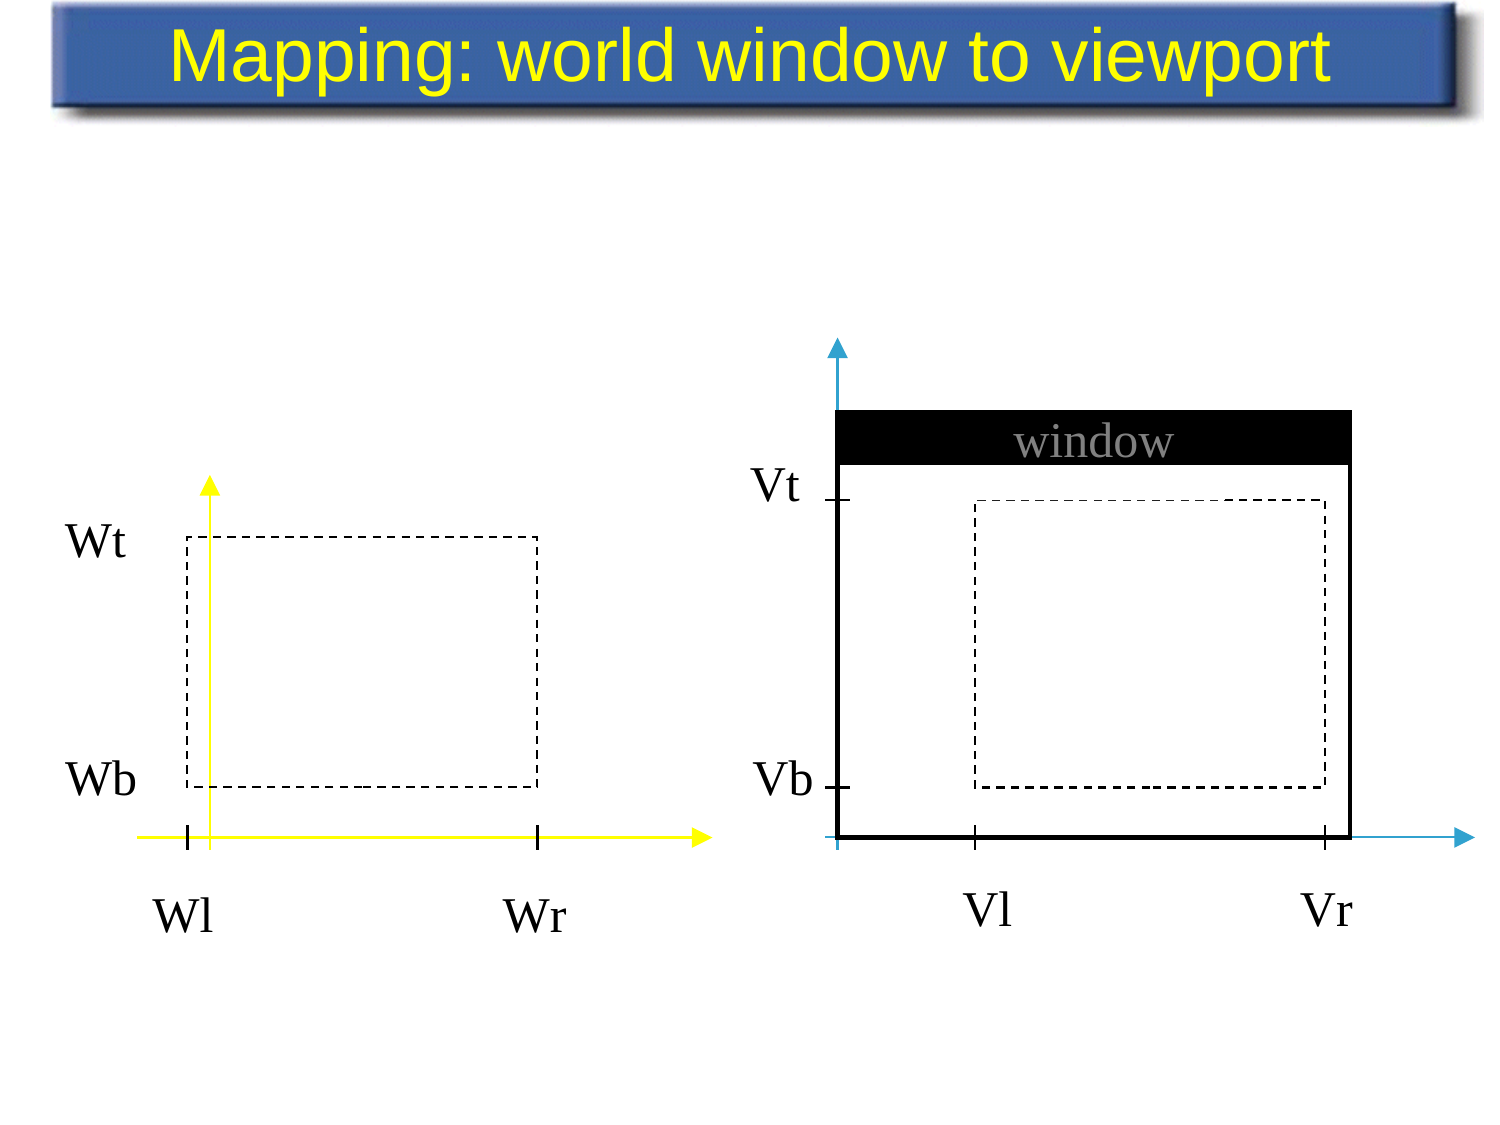

# Mapping: world window to viewport
window
Vt
Wt
Wb
Vb
Vl
Vr
Wl
Wr